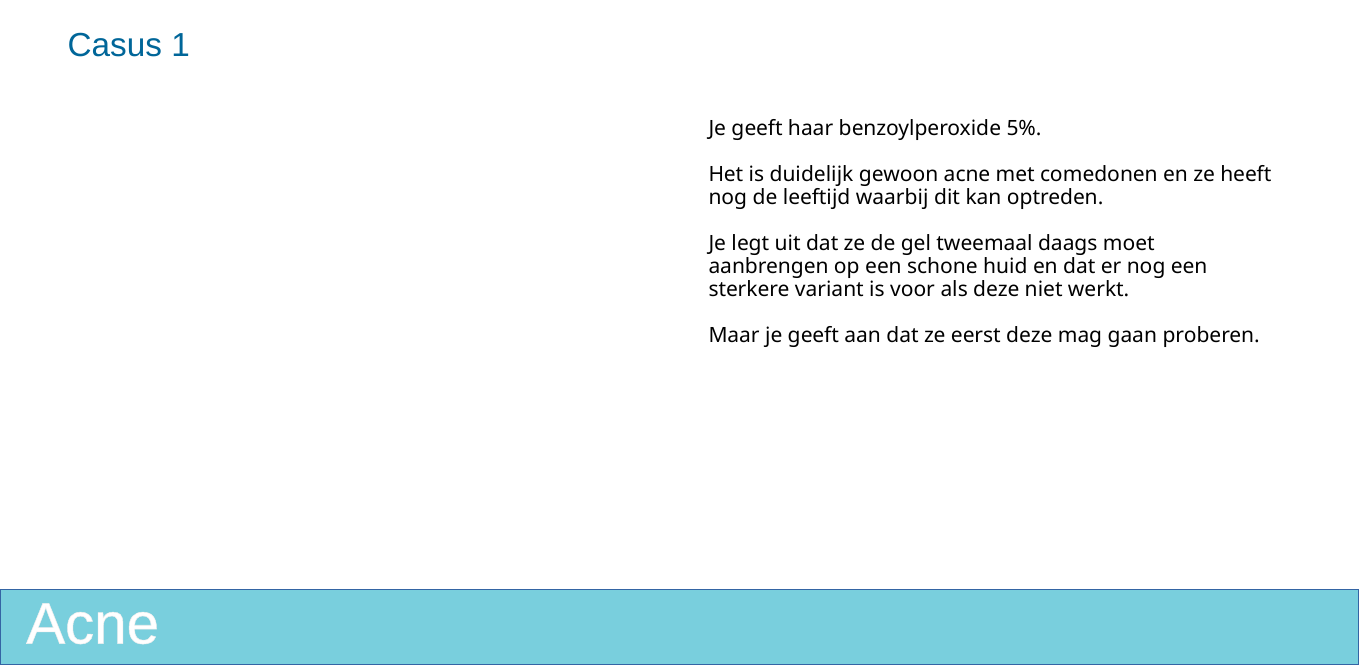

# Casus 1
Je geeft haar benzoylperoxide 5%.
Het is duidelijk gewoon acne met comedonen en ze heeft nog de leeftijd waarbij dit kan optreden.
Je legt uit dat ze de gel tweemaal daags moet aanbrengen op een schone huid en dat er nog een sterkere variant is voor als deze niet werkt.
Maar je geeft aan dat ze eerst deze mag gaan proberen.
02 zelfzorg Acne
Acne